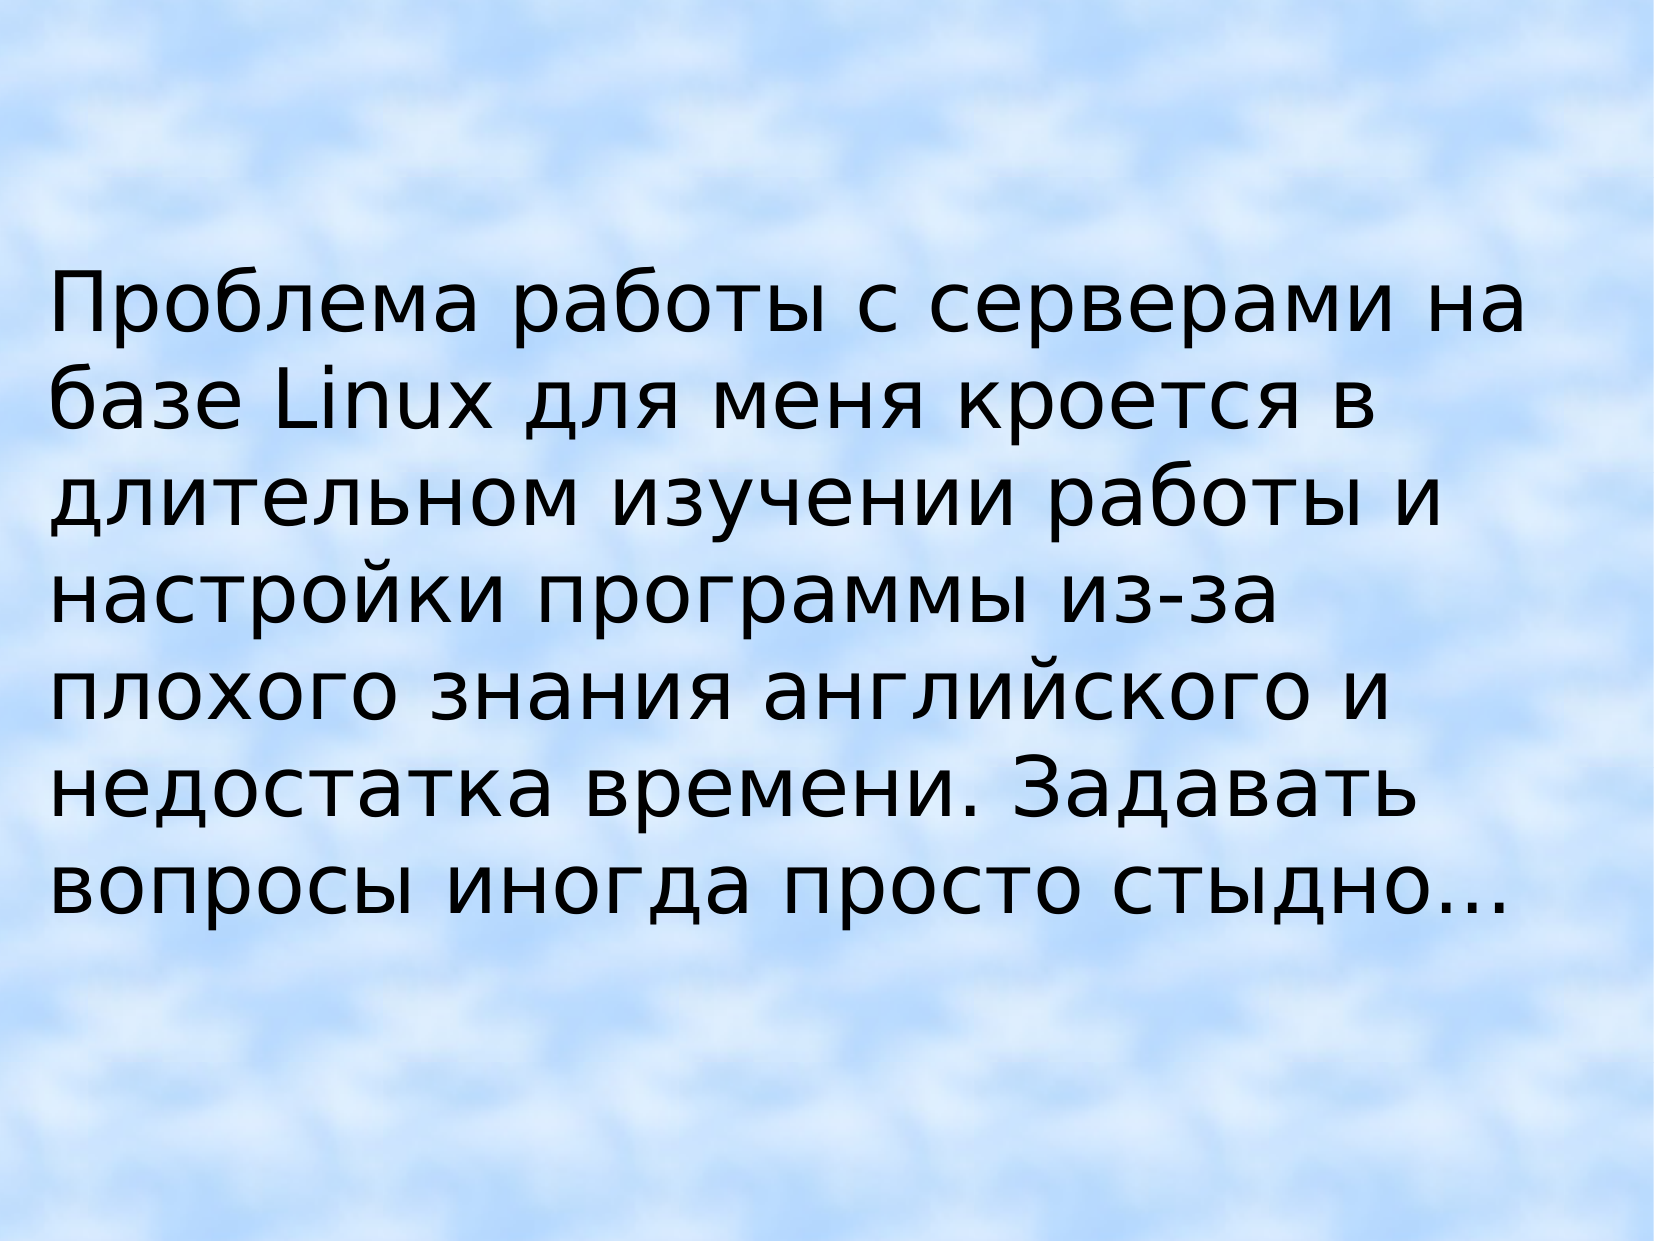

Проблема работы с серверами на базе Linux для меня кроется в длительном изучении работы и настройки программы из-за плохого знания английского и недостатка времени. Задавать вопросы иногда просто стыдно...